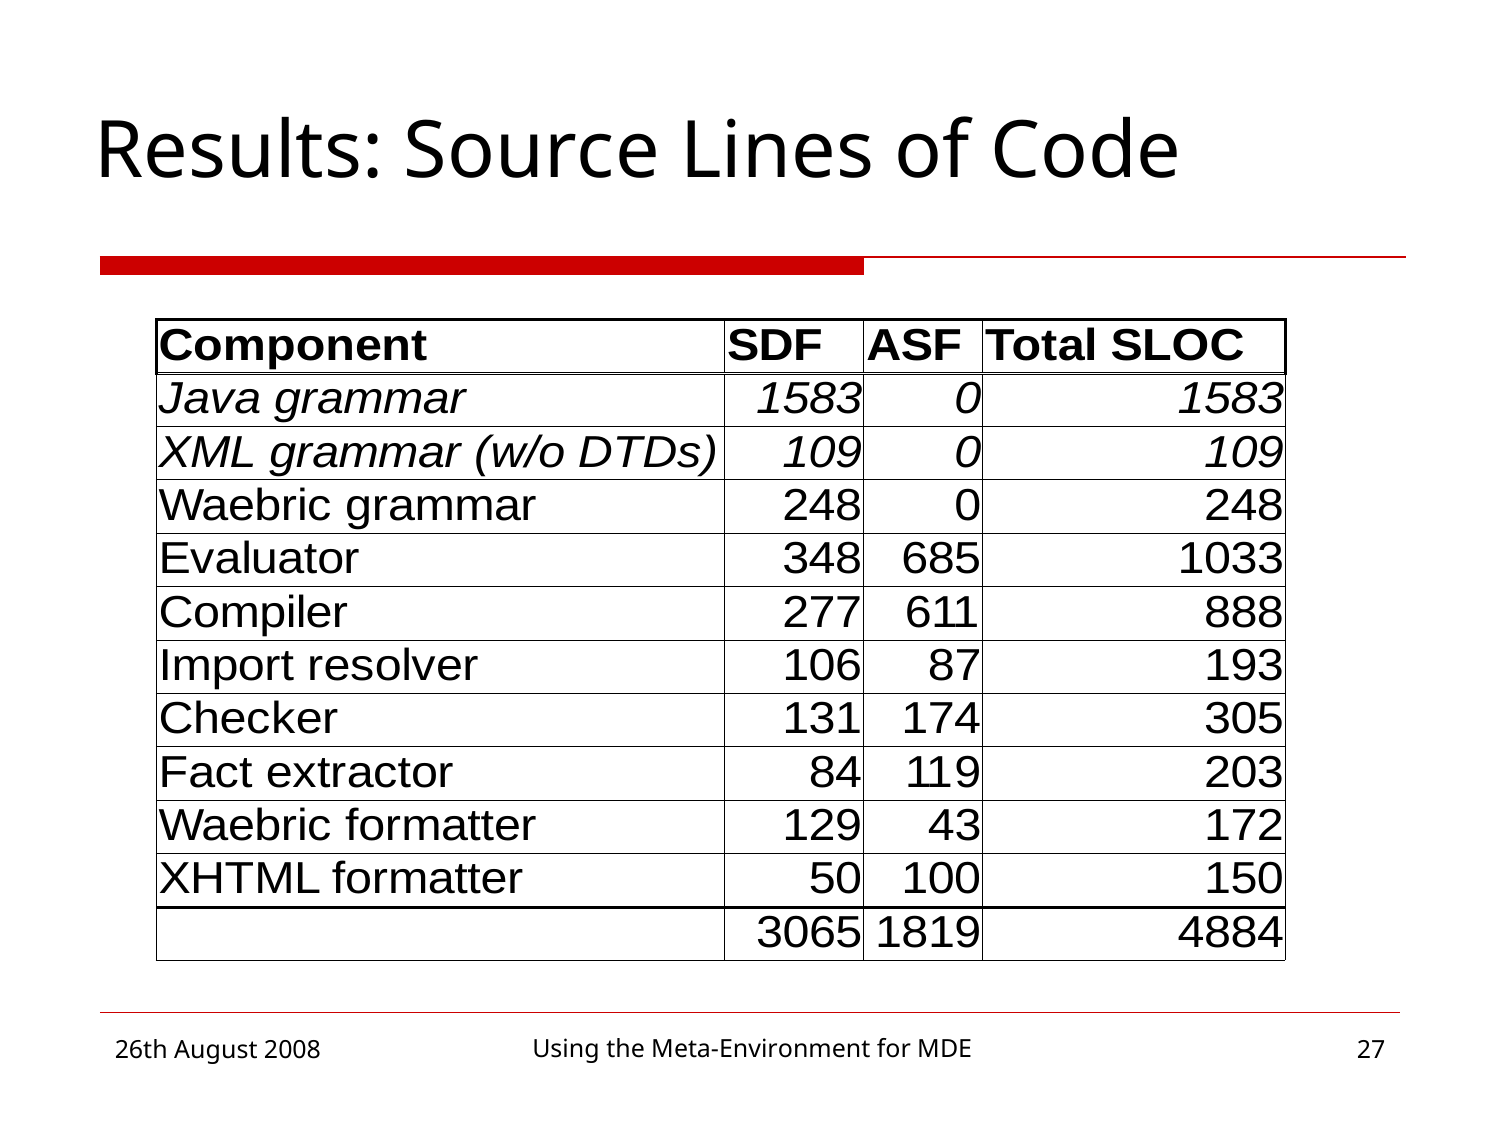

# Results: Source Lines of Code
Using the Meta-Environment for MDE
26th August 2008
27